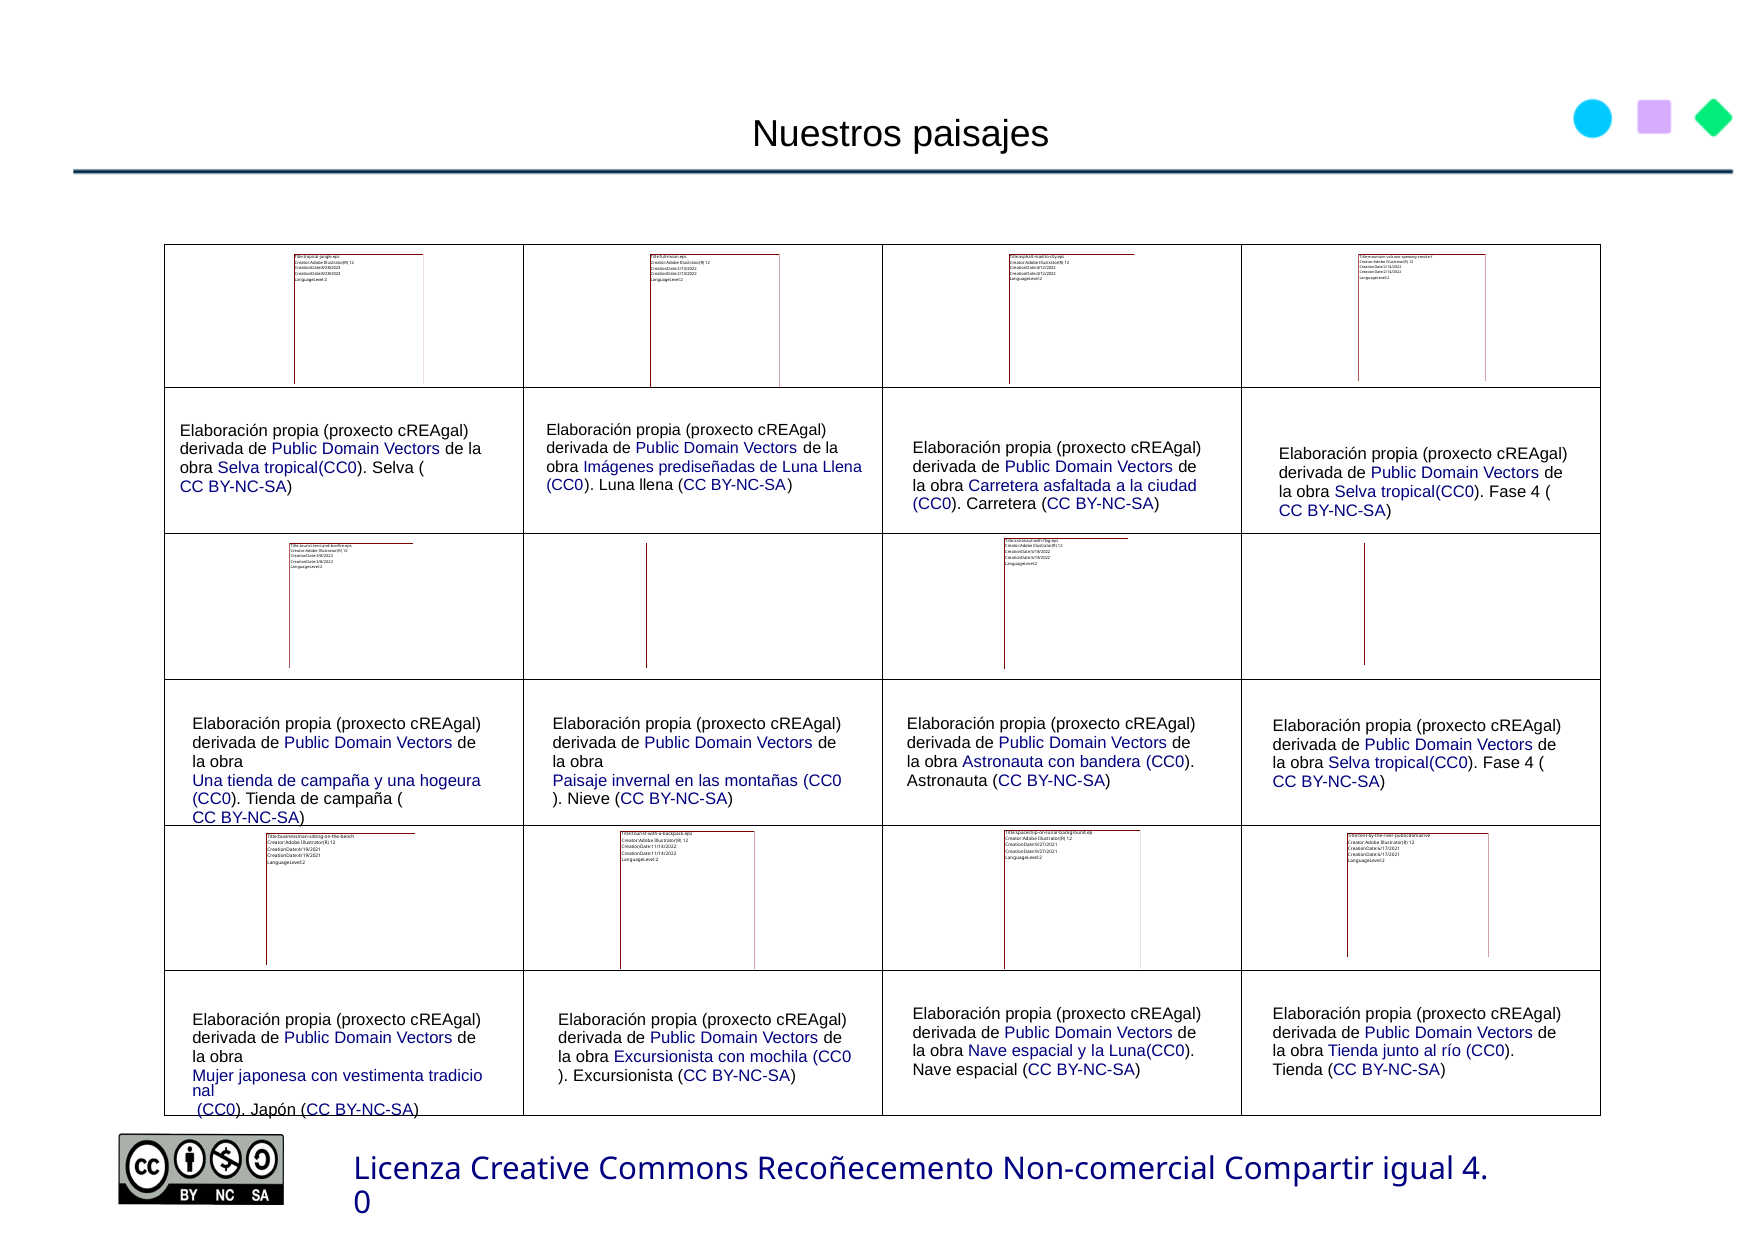

Nuestros paisajes
| | | | |
| --- | --- | --- | --- |
| | | | |
| | | | |
| | | | |
| | | | |
| | | | |
Elaboración propia (proxecto cREAgal) derivada de Public Domain Vectors de la obra Selva tropical(CC0). Selva (CC BY-NC-SA)
Elaboración propia (proxecto cREAgal) derivada de Public Domain Vectors de la obra Imágenes prediseñadas de Luna Llena (CC0). Luna llena (CC BY-NC-SA)
Elaboración propia (proxecto cREAgal) derivada de Public Domain Vectors de la obra Carretera asfaltada a la ciudad (CC0). Carretera (CC BY-NC-SA)
Elaboración propia (proxecto cREAgal) derivada de Public Domain Vectors de la obra Selva tropical(CC0). Fase 4 (CC BY-NC-SA)
Elaboración propia (proxecto cREAgal) derivada de Public Domain Vectors de la obra Una tienda de campaña y una hogeura (CC0). Tienda de campaña (CC BY-NC-SA)
Elaboración propia (proxecto cREAgal) derivada de Public Domain Vectors de la obra Paisaje invernal en las montañas (CC0). Nieve (CC BY-NC-SA)
Elaboración propia (proxecto cREAgal) derivada de Public Domain Vectors de la obra Astronauta con bandera (CC0). Astronauta (CC BY-NC-SA)
Elaboración propia (proxecto cREAgal) derivada de Public Domain Vectors de la obra Selva tropical(CC0). Fase 4 (CC BY-NC-SA)
Elaboración propia (proxecto cREAgal) derivada de Public Domain Vectors de la obra Nave espacial y la Luna(CC0). Nave espacial (CC BY-NC-SA)
Elaboración propia (proxecto cREAgal) derivada de Public Domain Vectors de la obra Tienda junto al río (CC0). Tienda (CC BY-NC-SA)
Elaboración propia (proxecto cREAgal) derivada de Public Domain Vectors de la obra Mujer japonesa con vestimenta tradicional (CC0). Japón (CC BY-NC-SA)
Elaboración propia (proxecto cREAgal) derivada de Public Domain Vectors de la obra Excursionista con mochila (CC0). Excursionista (CC BY-NC-SA)
Licenza Creative Commons Recoñecemento Non-comercial Compartir igual 4.0